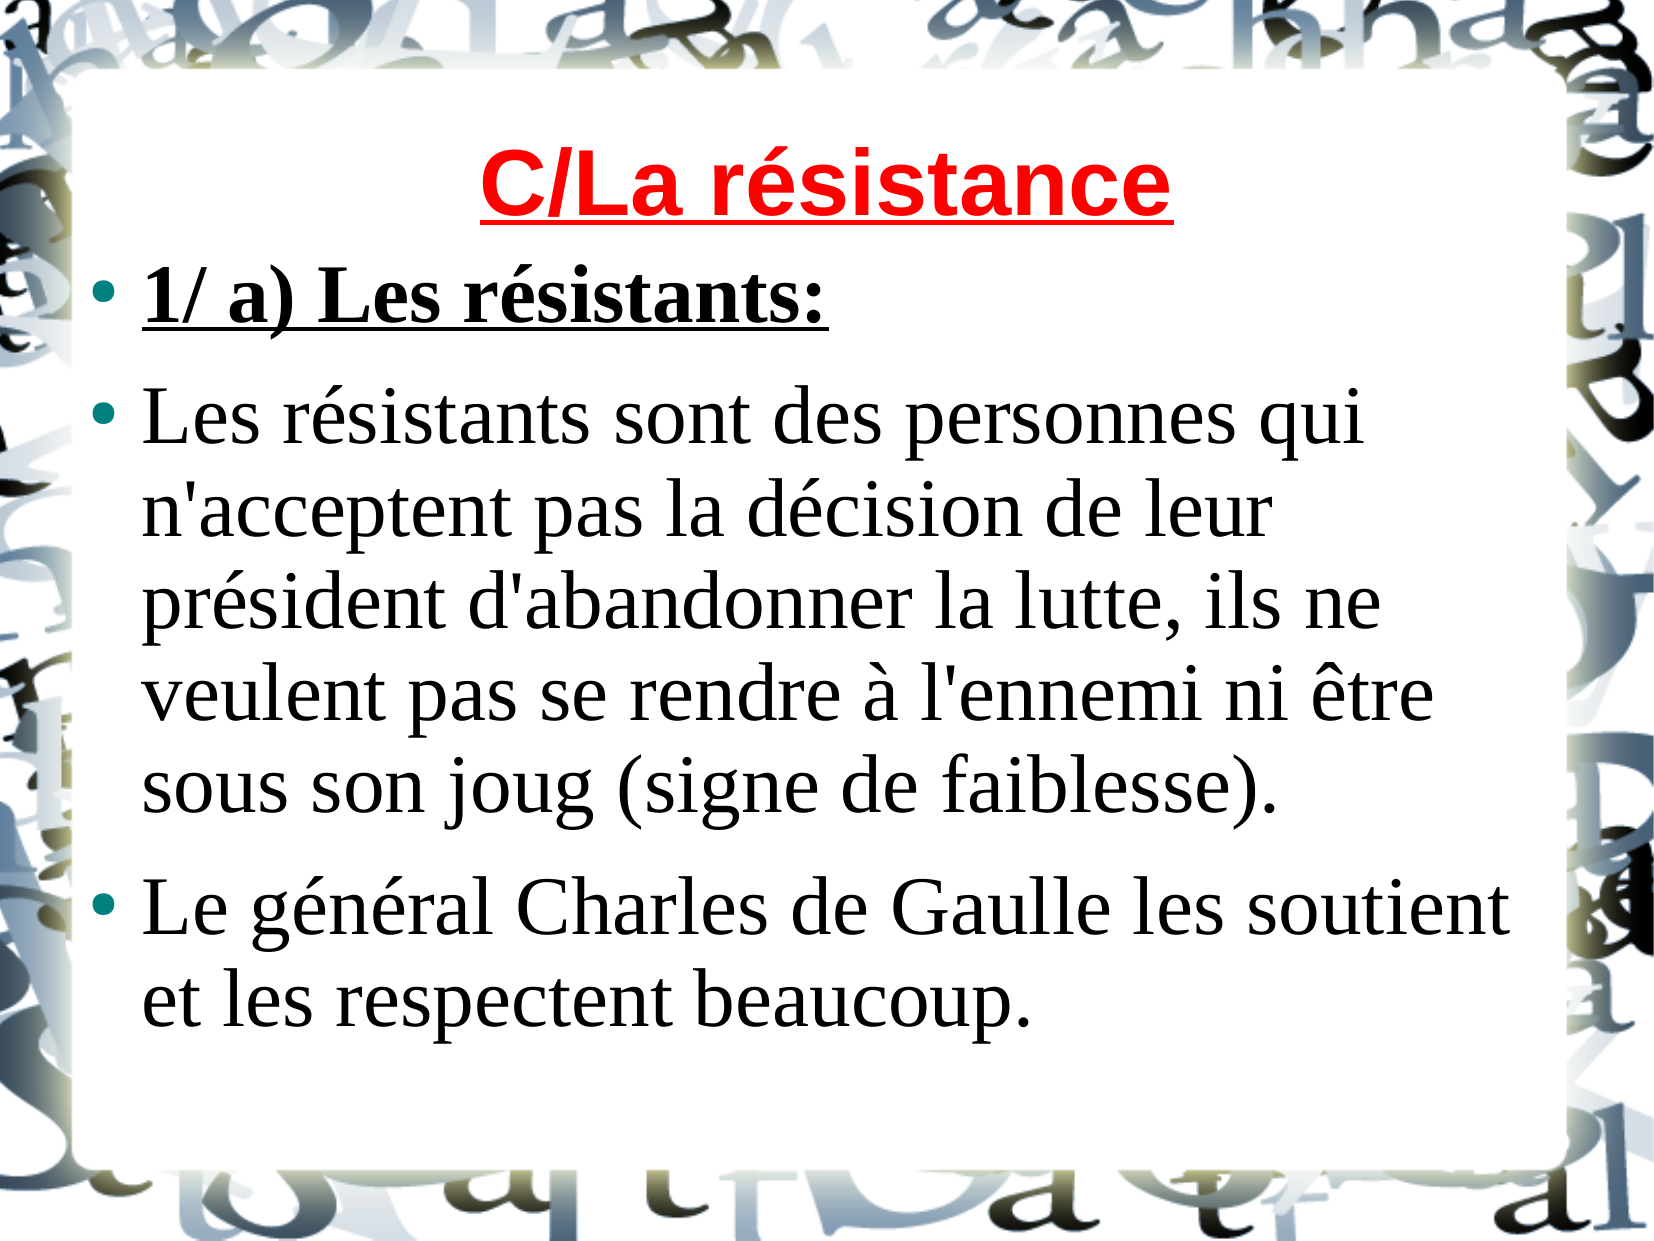

# C/La résistance
1/ a) Les résistants:
Les résistants sont des personnes qui n'acceptent pas la décision de leur président d'abandonner la lutte, ils ne veulent pas se rendre à l'ennemi ni être sous son joug (signe de faiblesse).
Le général Charles de Gaulle les soutient et les respectent beaucoup.